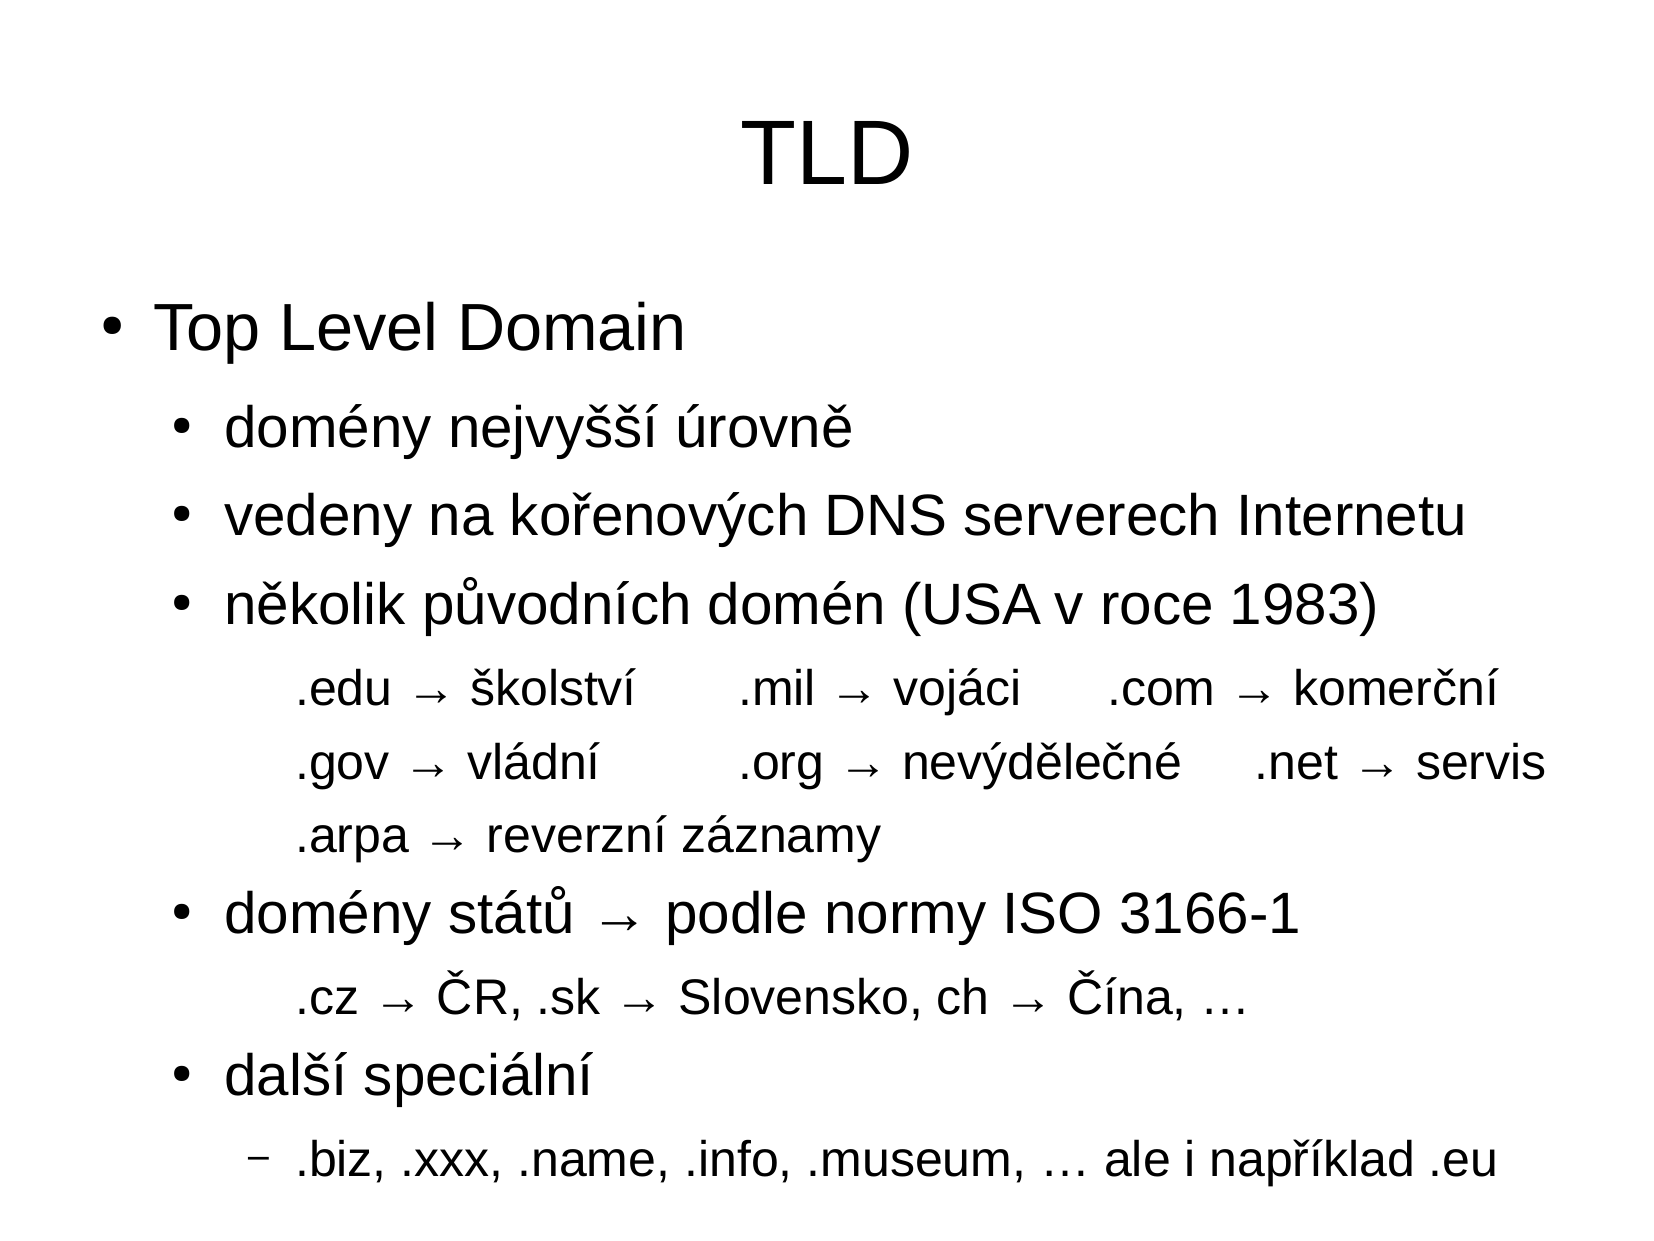

# TLD
Top Level Domain
domény nejvyšší úrovně
vedeny na kořenových DNS serverech Internetu
několik původních domén (USA v roce 1983)
.edu → školství		.mil → vojáci		.com → komerční
.gov → vládní		.org → nevýdělečné	.net → servis
.arpa → reverzní záznamy
domény států → podle normy ISO 3166-1
.cz → ČR, .sk → Slovensko, ch → Čína, …
další speciální
.biz, .xxx, .name, .info, .museum, … ale i například .eu